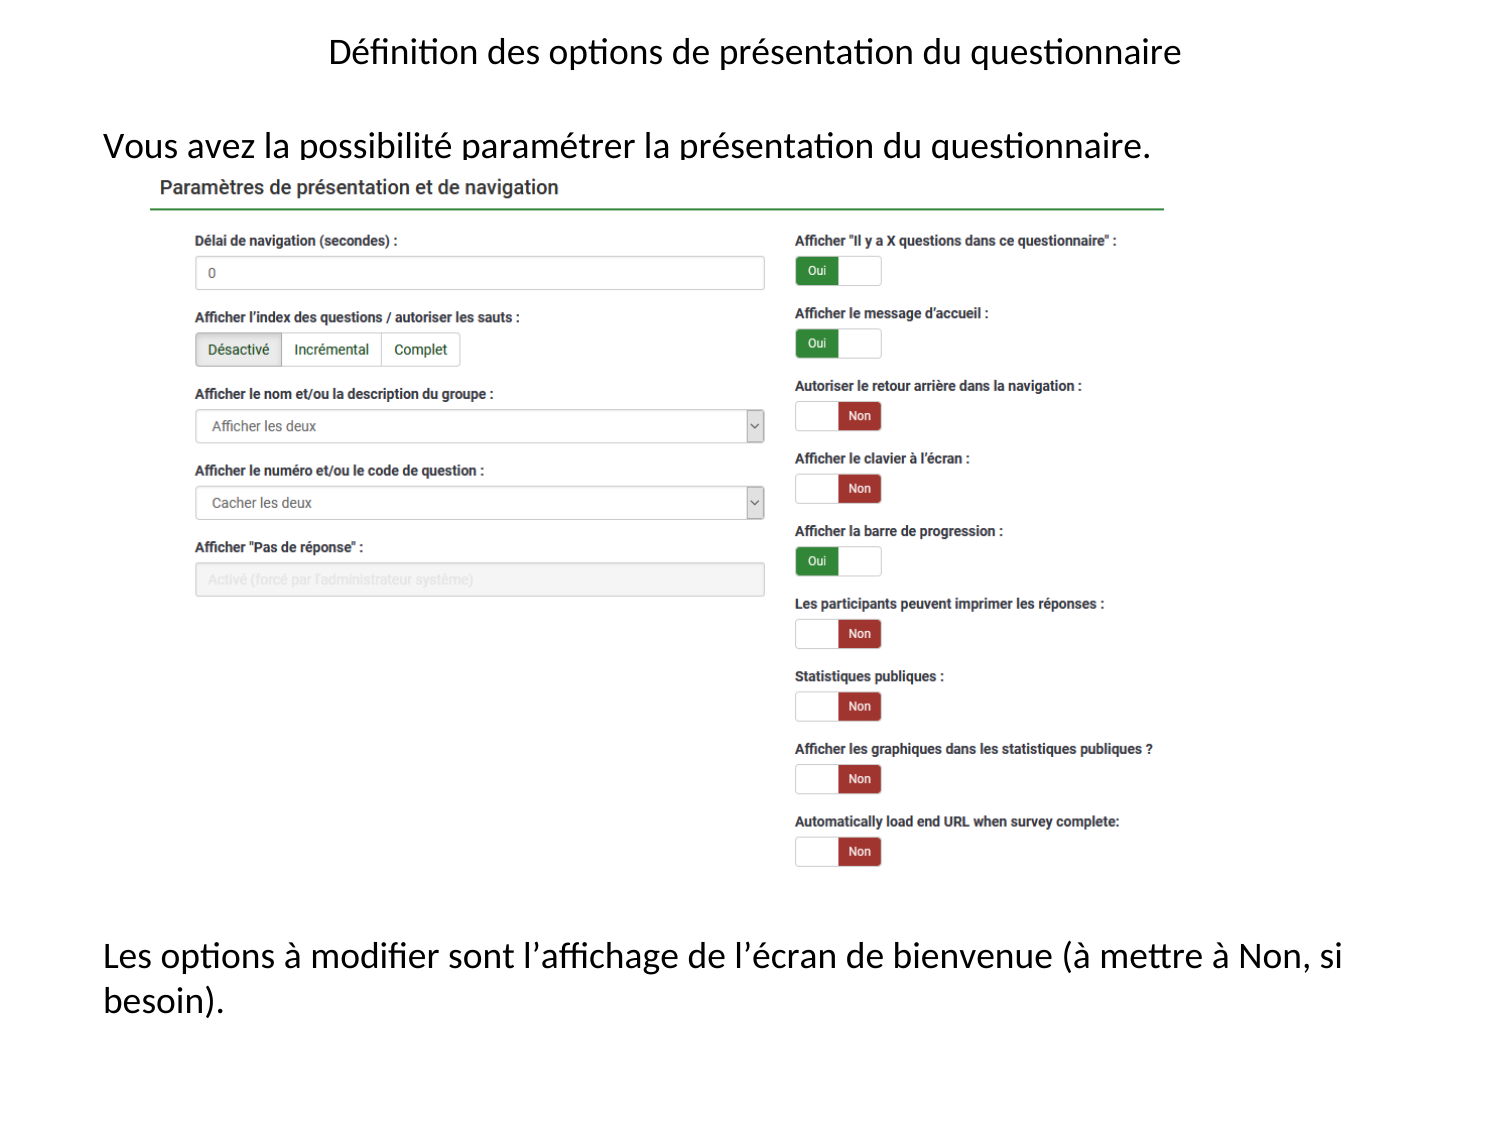

Définition des options de présentation du questionnaire
Vous avez la possibilité paramétrer la présentation du questionnaire.
Les options à modifier sont l’affichage de l’écran de bienvenue (à mettre à Non, si besoin).